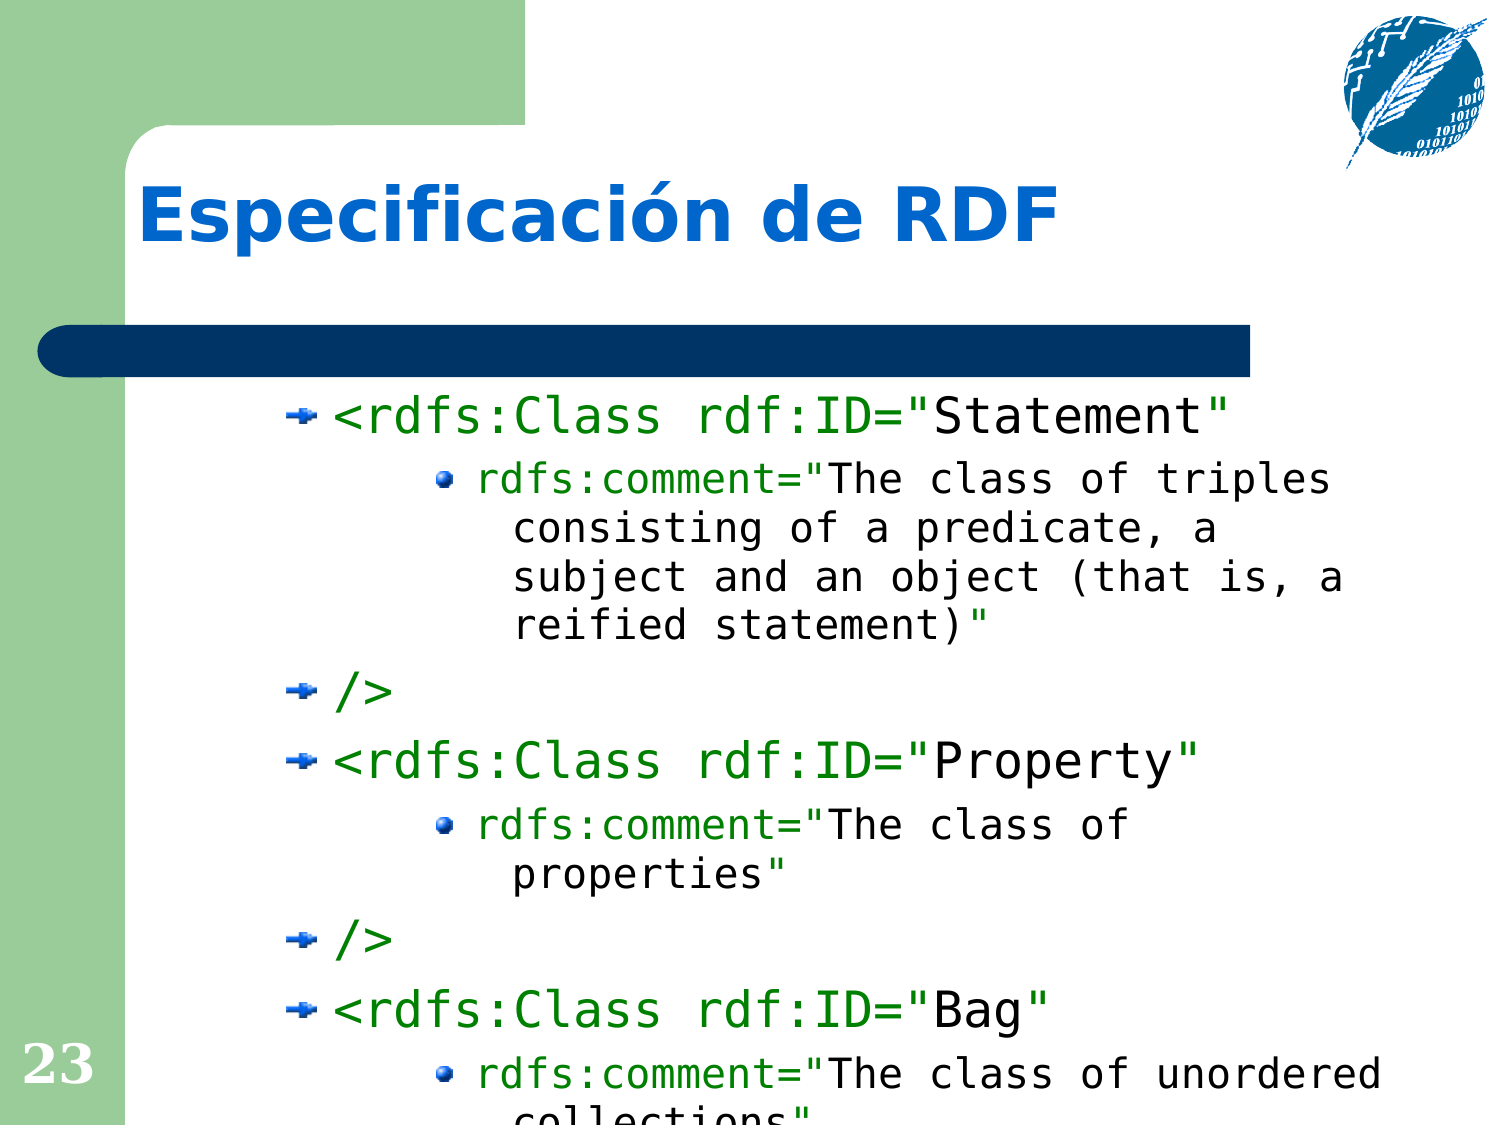

# Especificación de RDF
<rdfs:Class rdf:ID="Statement"
rdfs:comment="The class of triples consisting of a predicate, a subject and an object (that is, a reified statement)"
/>
<rdfs:Class rdf:ID="Property"
rdfs:comment="The class of properties"
/>
<rdfs:Class rdf:ID="Bag"
rdfs:comment="The class of unordered collections"
/>
23